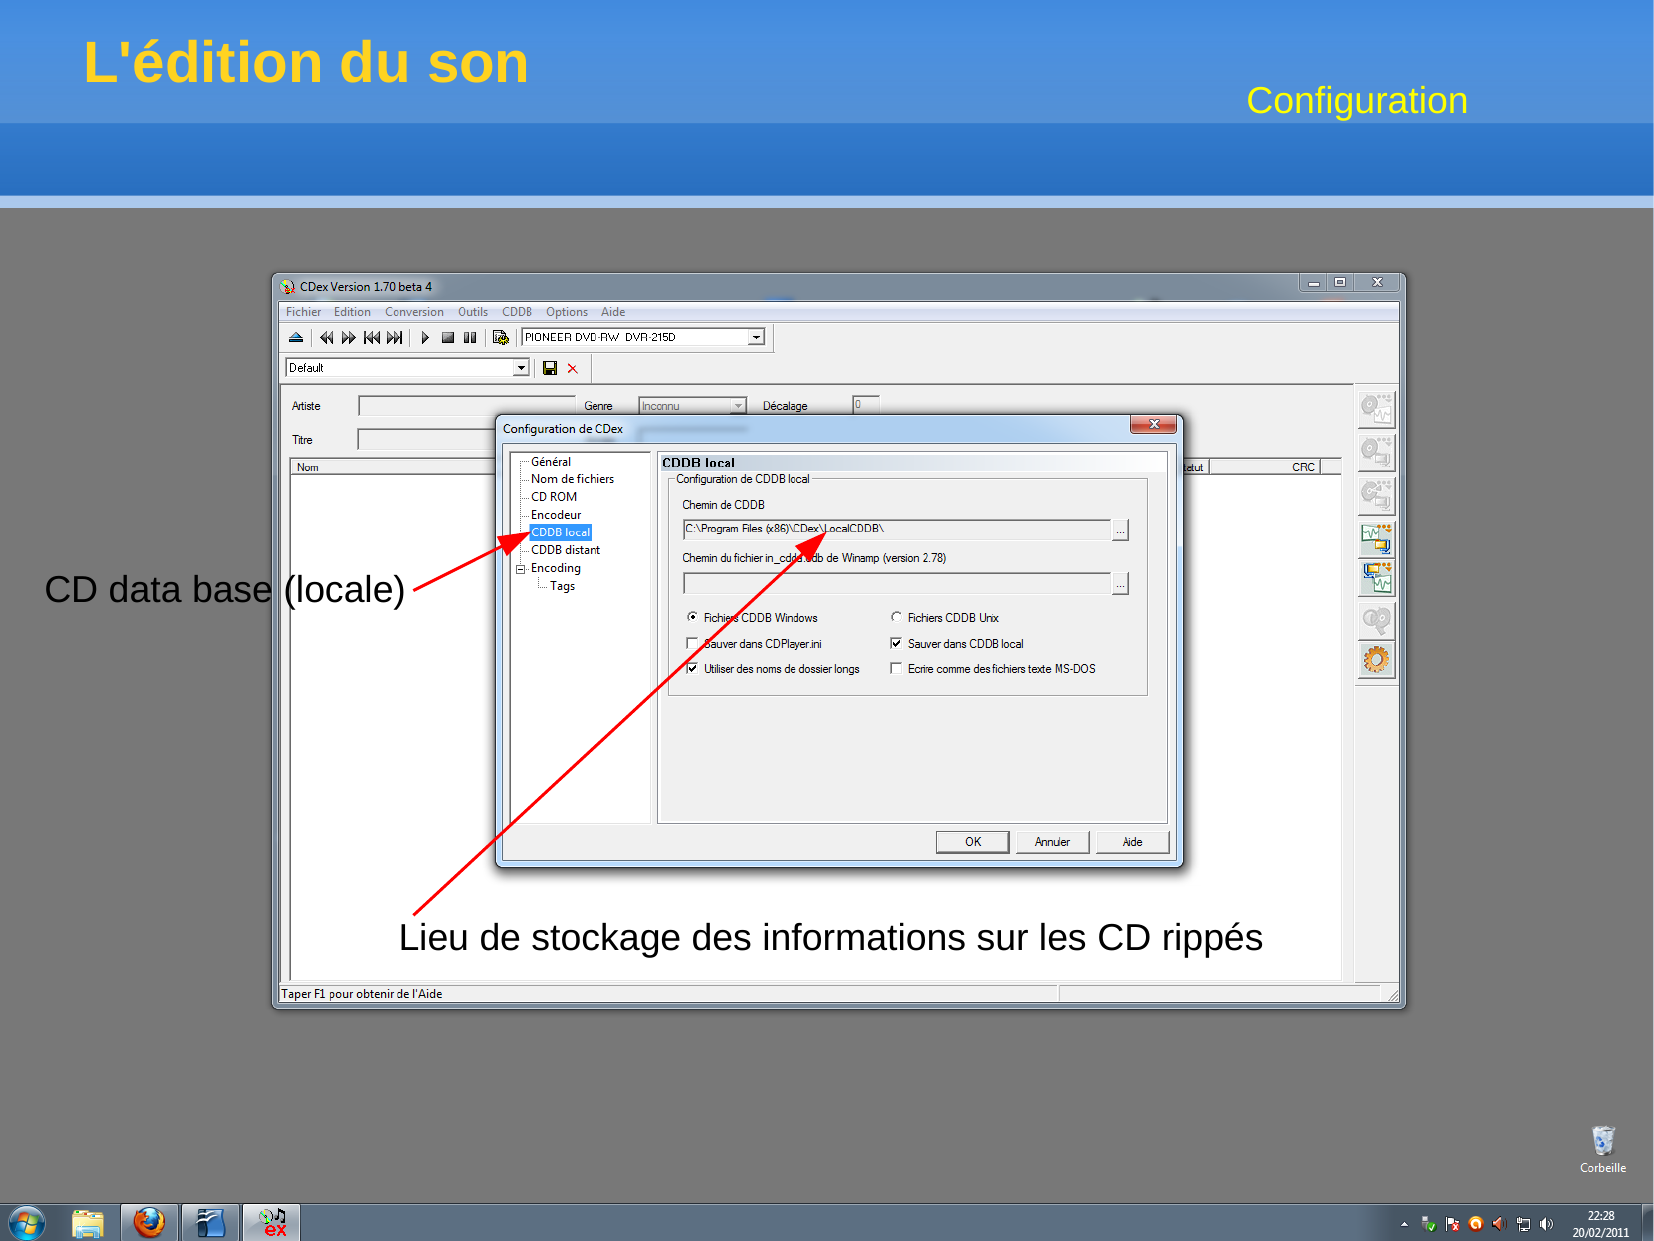

L'édition du son
 Configuration
#
CD data base (locale)
Lieu de stockage des informations sur les CD rippés